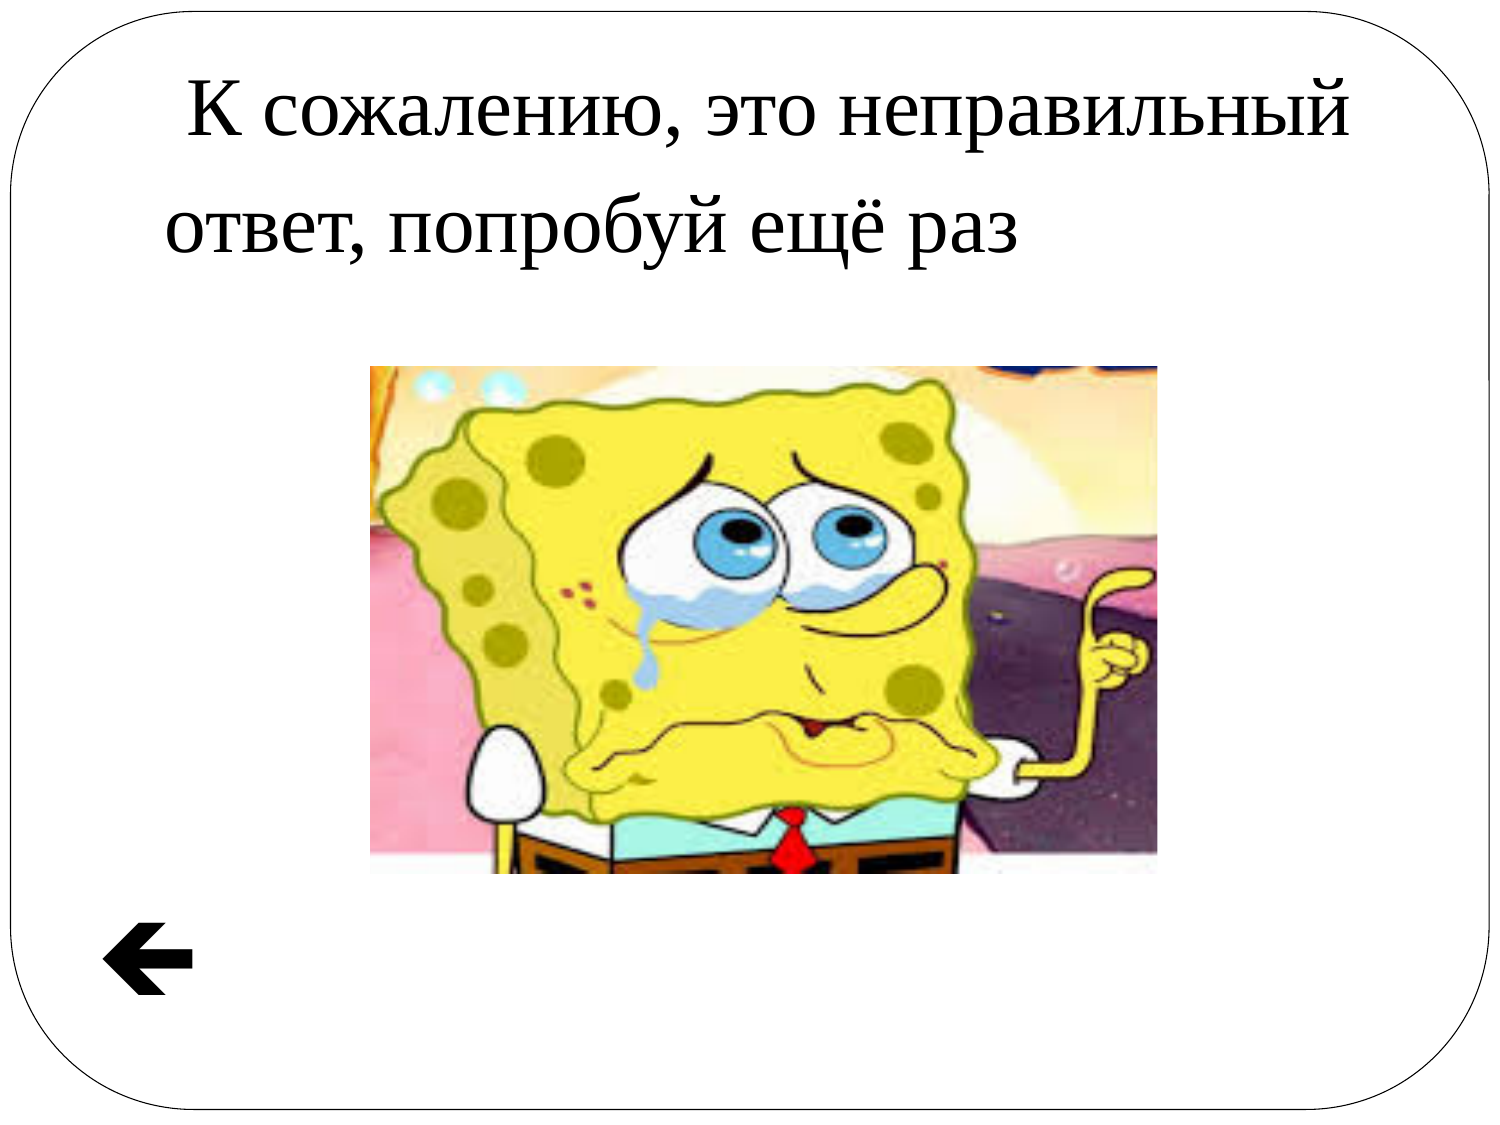

# К сожалению, это неправильный ответ, попробуй ещё раз
